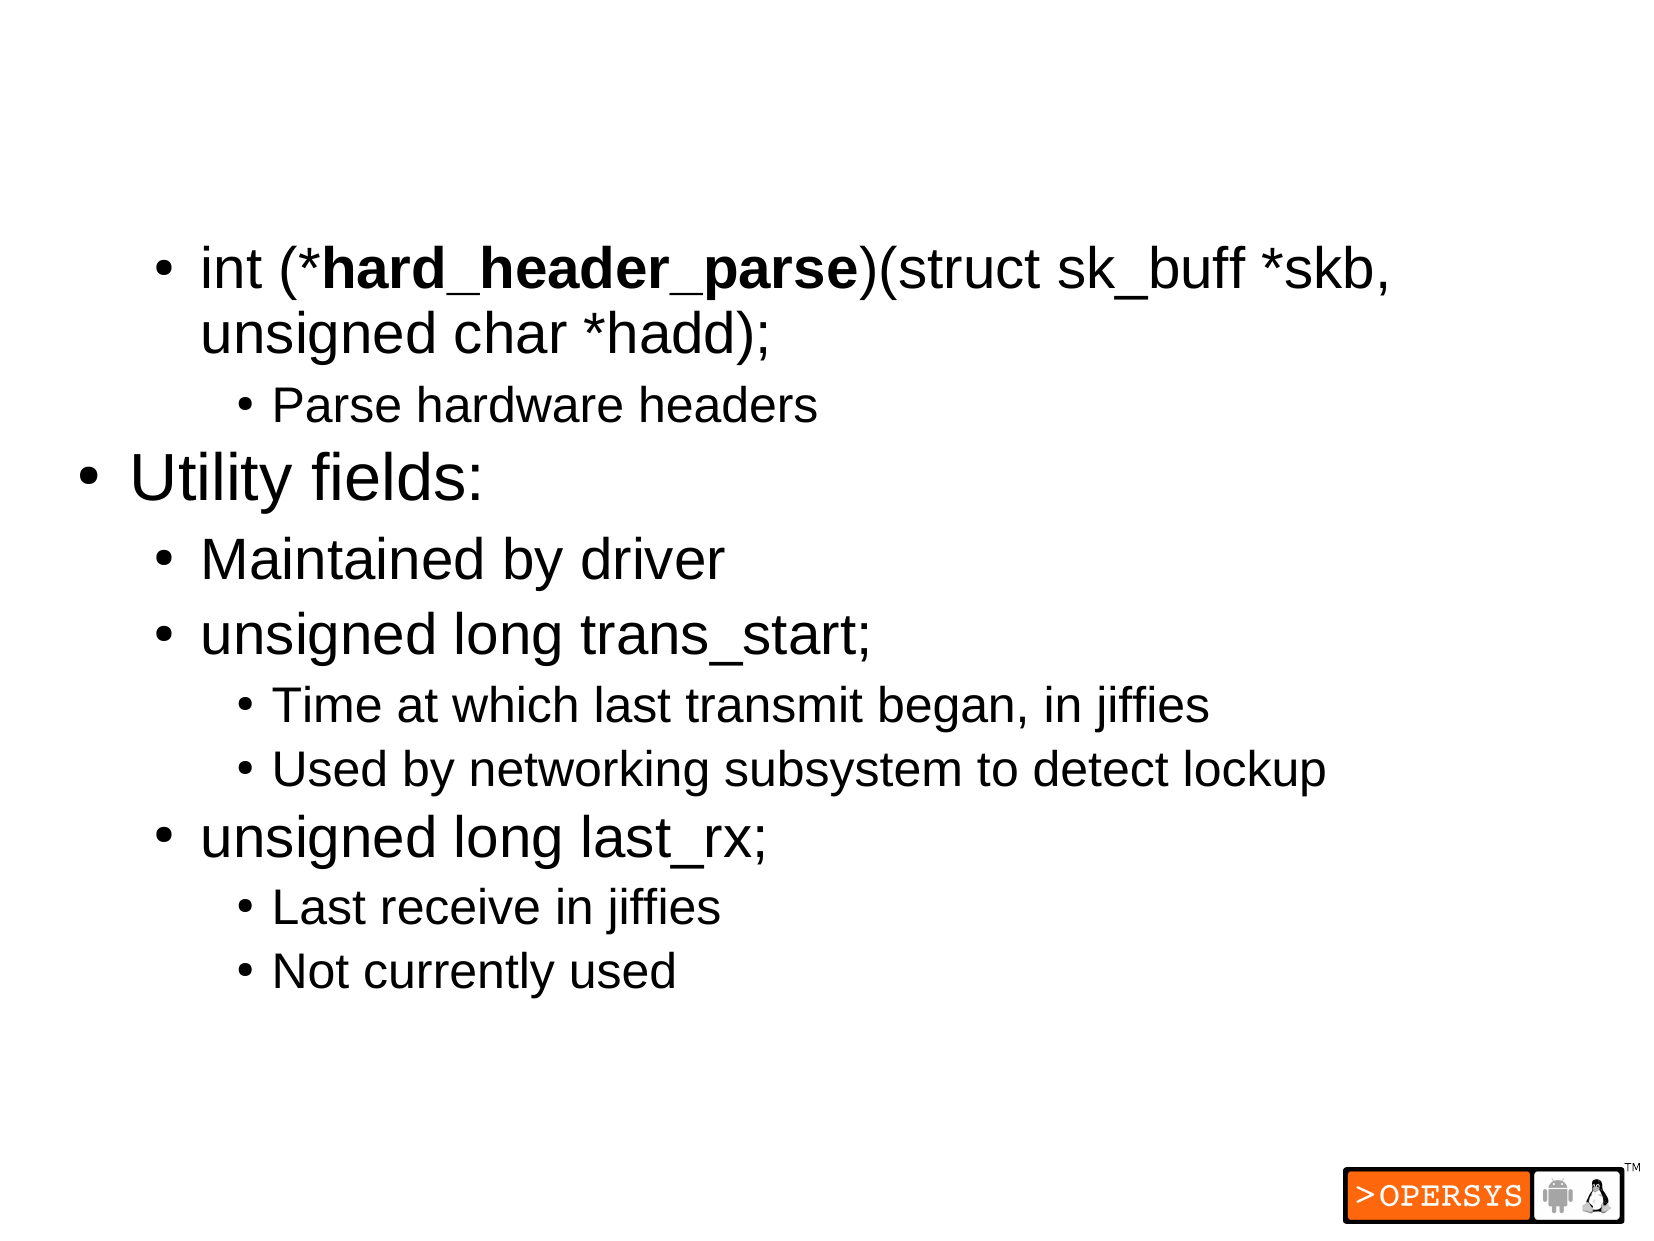

# int (*hard_header_parse)(struct sk_buff *skb, unsigned char *hadd);
Parse hardware headers
Utility fields:
Maintained by driver
unsigned long trans_start;
Time at which last transmit began, in jiffies
Used by networking subsystem to detect lockup
unsigned long last_rx;
Last receive in jiffies
Not currently used